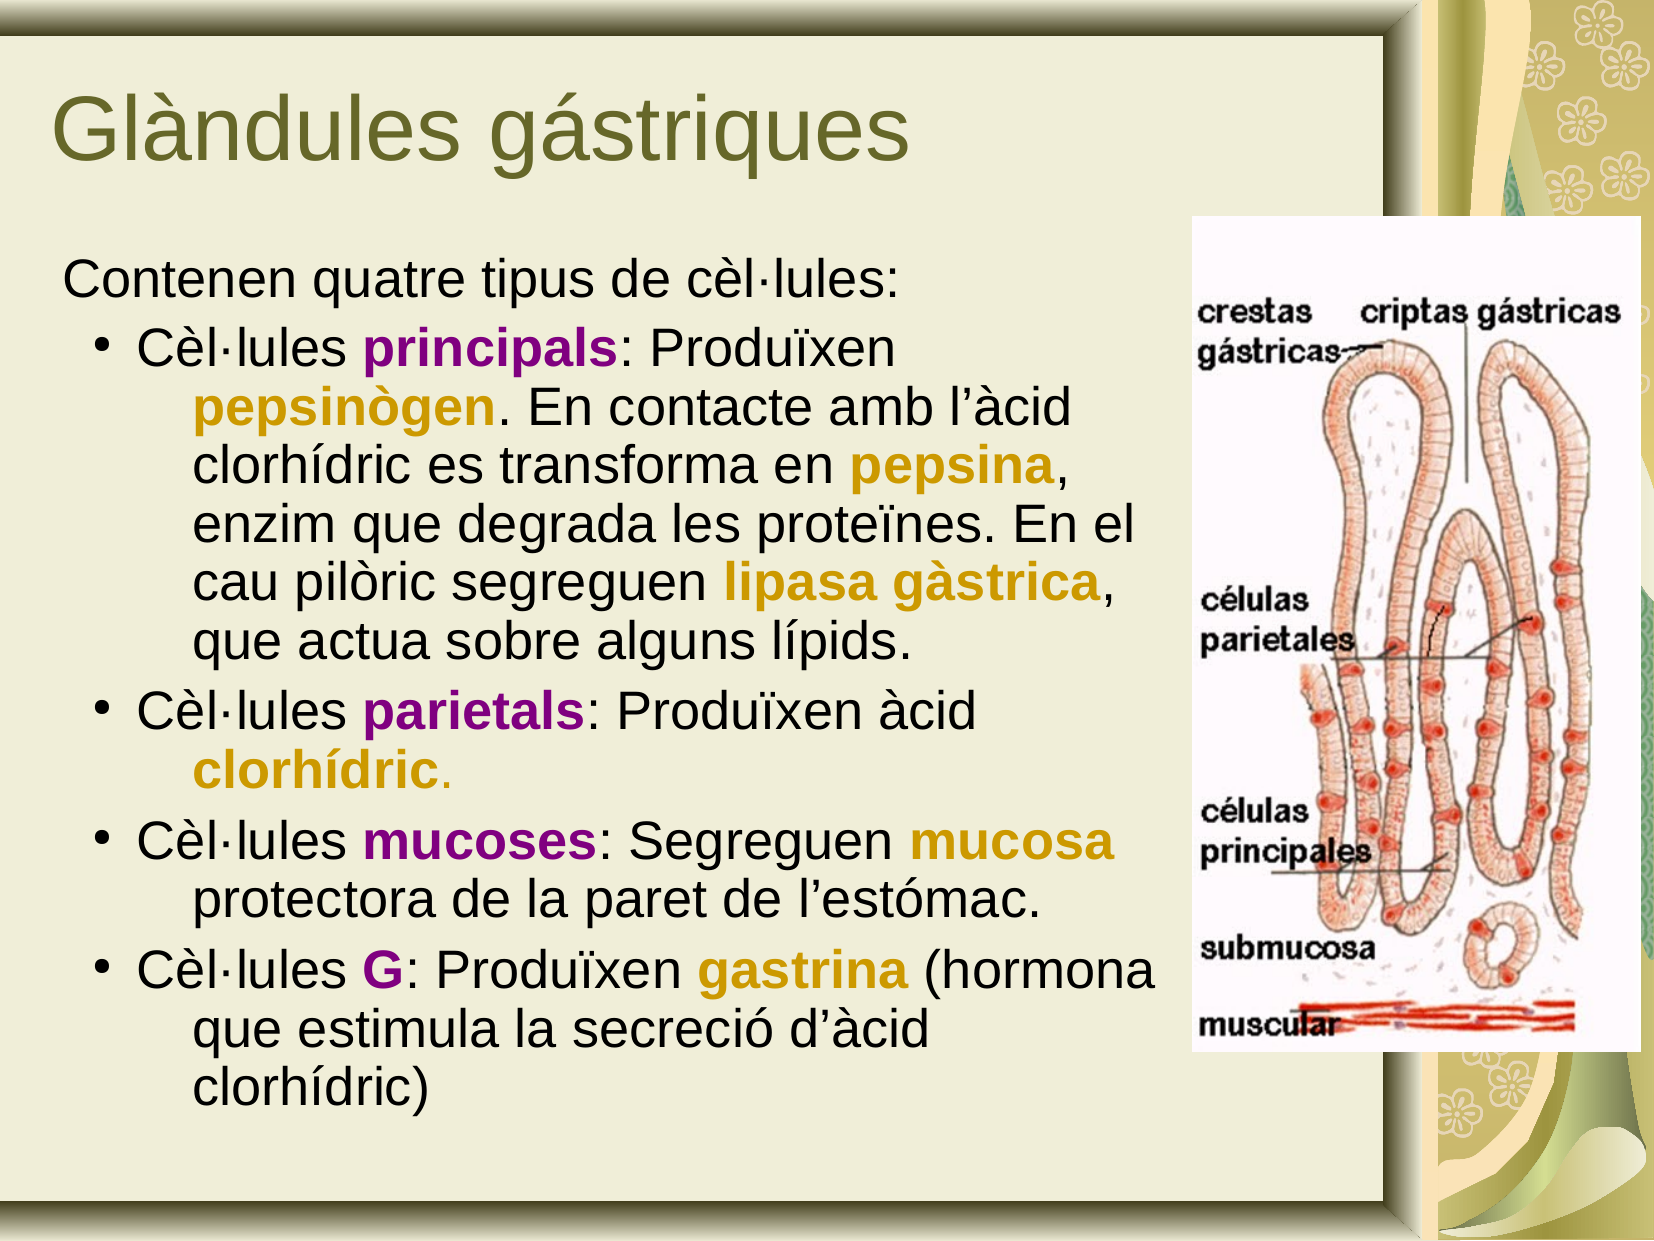

Glàndules gástriques
Contenen quatre tipus de cèl·lules:
Cèl·lules principals: Produïxen pepsinògen. En contacte amb l’àcid clorhídric es transforma en pepsina, enzim que degrada les proteïnes. En el cau pilòric segreguen lipasa gàstrica, que actua sobre alguns lípids.
Cèl·lules parietals: Produïxen àcid clorhídric.
Cèl·lules mucoses: Segreguen mucosa protectora de la paret de l’estómac.
Cèl·lules G: Produïxen gastrina (hormona que estimula la secreció d’àcid clorhídric)